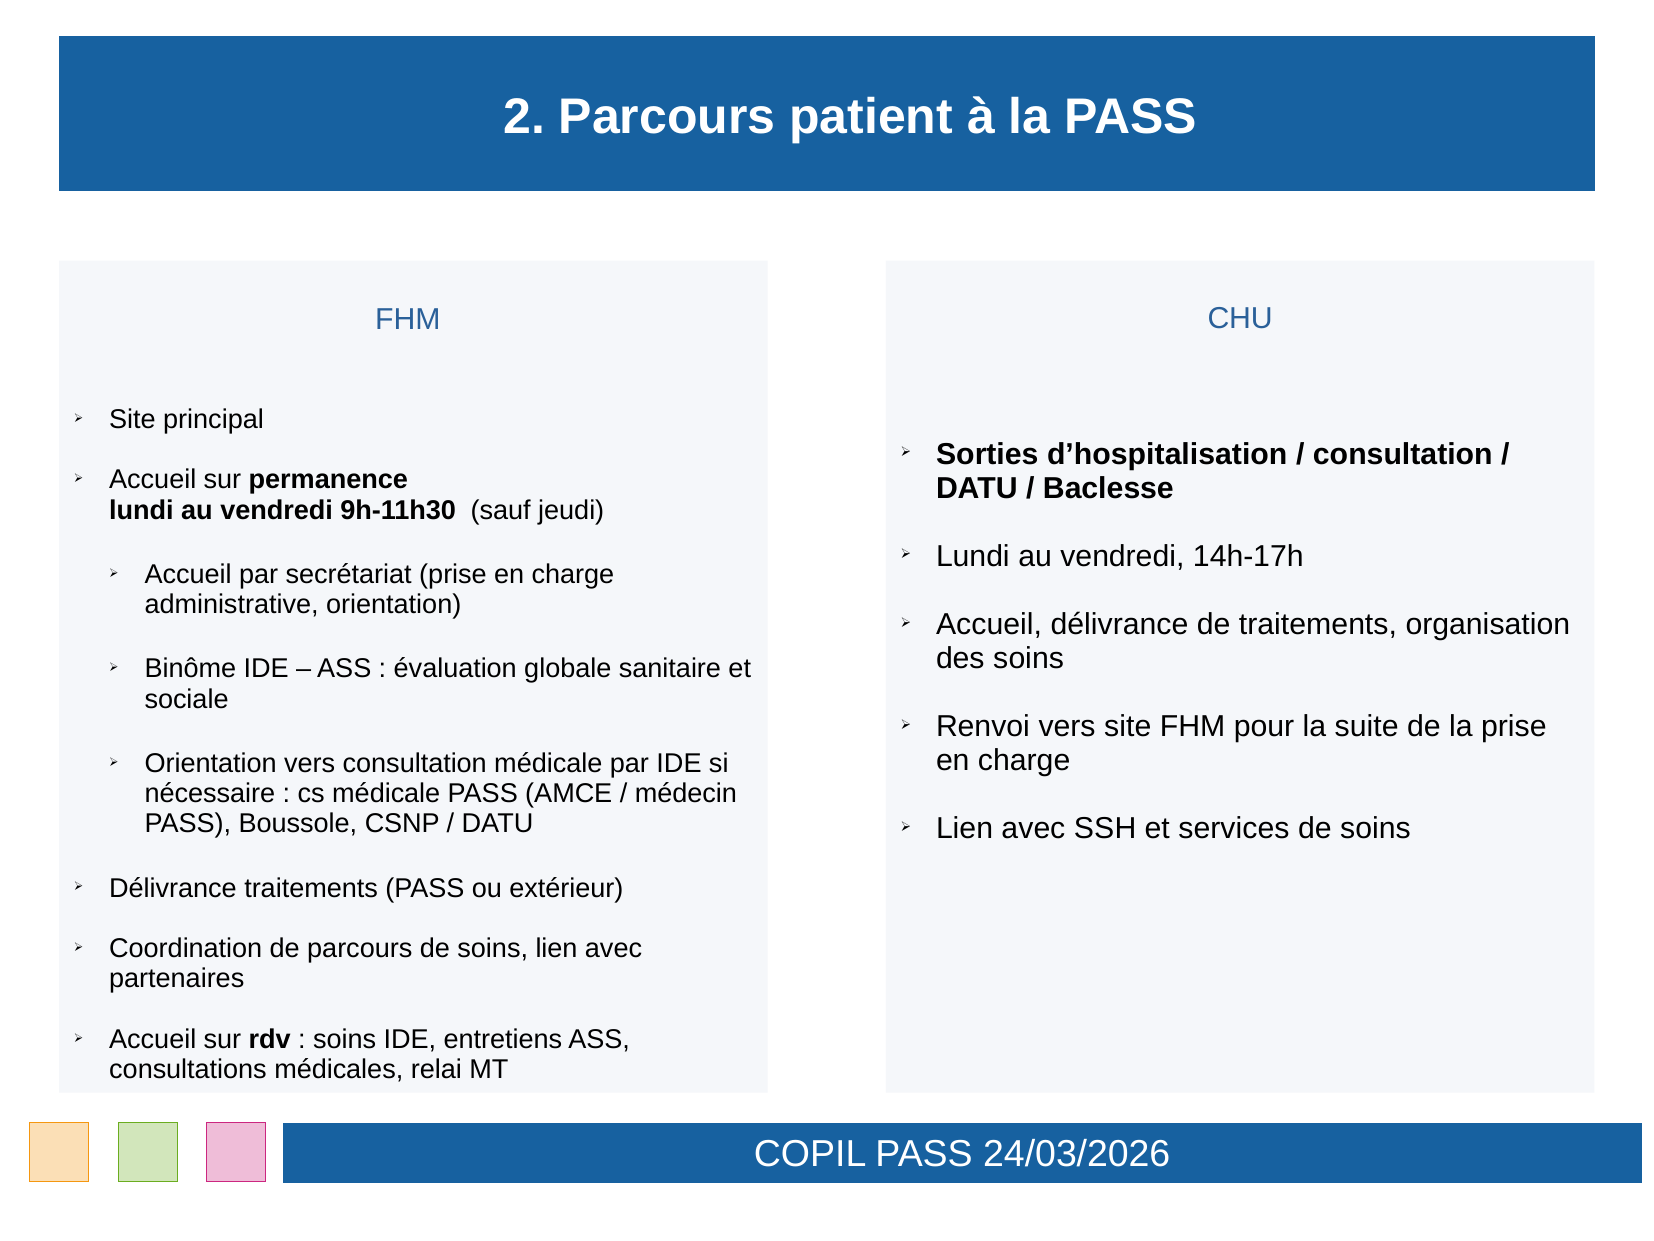

# 2. Parcours patient à la PASS
FHM
Site principal
Accueil sur permanence
lundi au vendredi 9h-11h30 (sauf jeudi)
Accueil par secrétariat (prise en charge administrative, orientation)
Binôme IDE – ASS : évaluation globale sanitaire et sociale
Orientation vers consultation médicale par IDE si nécessaire : cs médicale PASS (AMCE / médecin PASS), Boussole, CSNP / DATU
Délivrance traitements (PASS ou extérieur)
Coordination de parcours de soins, lien avec partenaires
Accueil sur rdv : soins IDE, entretiens ASS, consultations médicales, relai MT
CHU
Sorties d’hospitalisation / consultation / DATU / Baclesse
Lundi au vendredi, 14h-17h
Accueil, délivrance de traitements, organisation des soins
Renvoi vers site FHM pour la suite de la prise en charge
Lien avec SSH et services de soins
COPIL PASS 24/03/2026